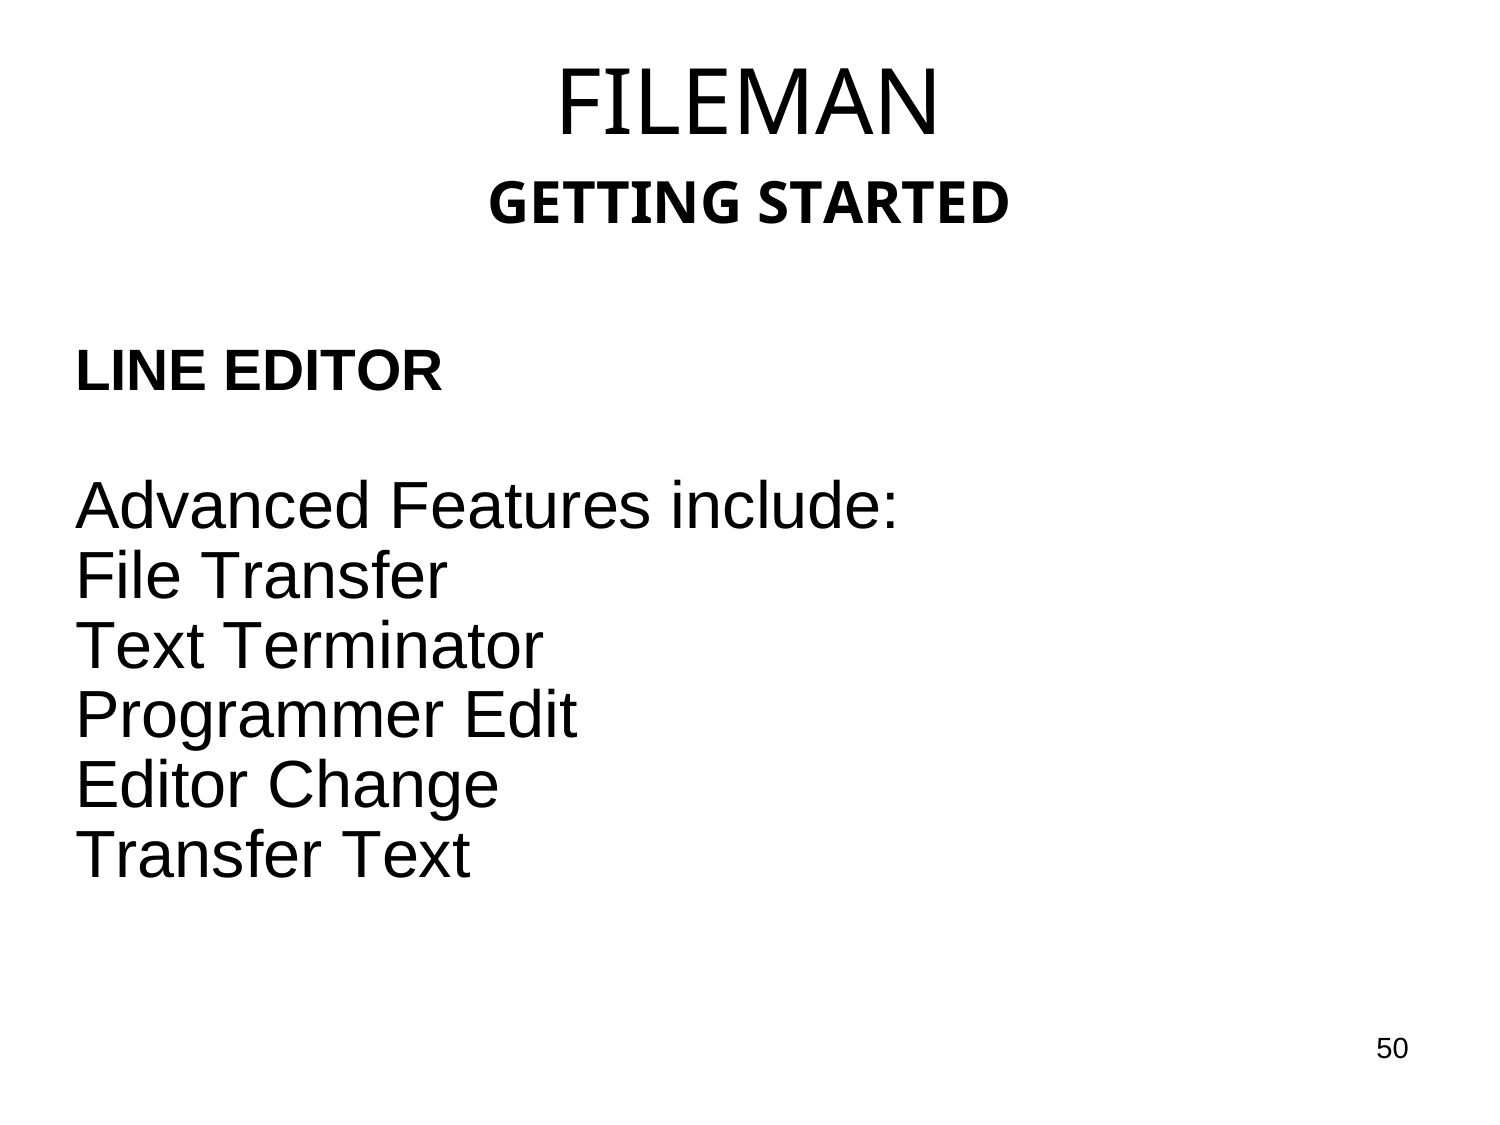

# FILEMAN GETTING STARTED
LINE EDITOR
Advanced Features include:
File Transfer
Text Terminator
Programmer Edit
Editor Change
Transfer Text
50